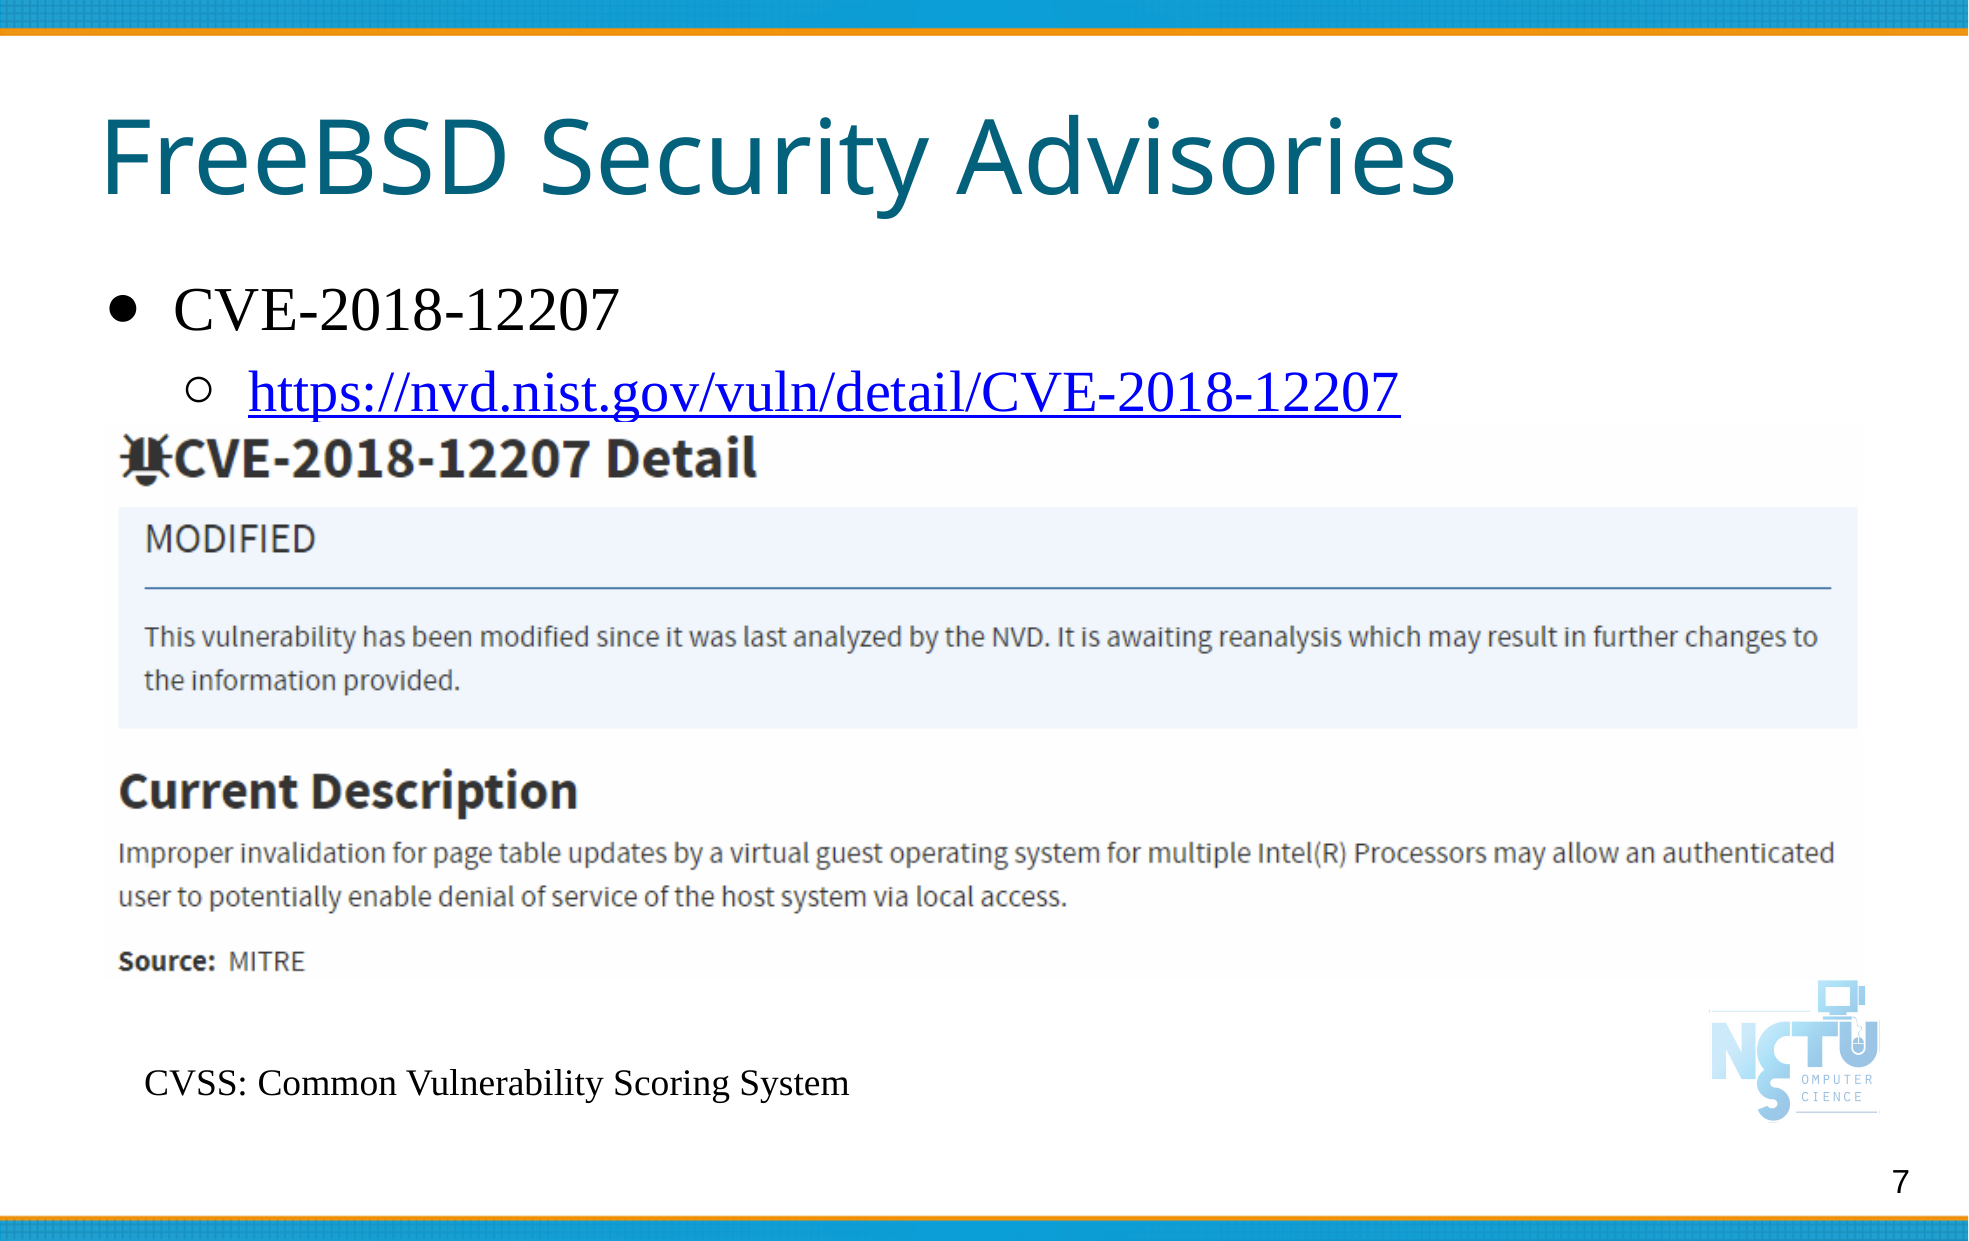

# FreeBSD Security Advisories
CVE-2018-12207
https://nvd.nist.gov/vuln/detail/CVE-2018-12207
CVSS: Common Vulnerability Scoring System